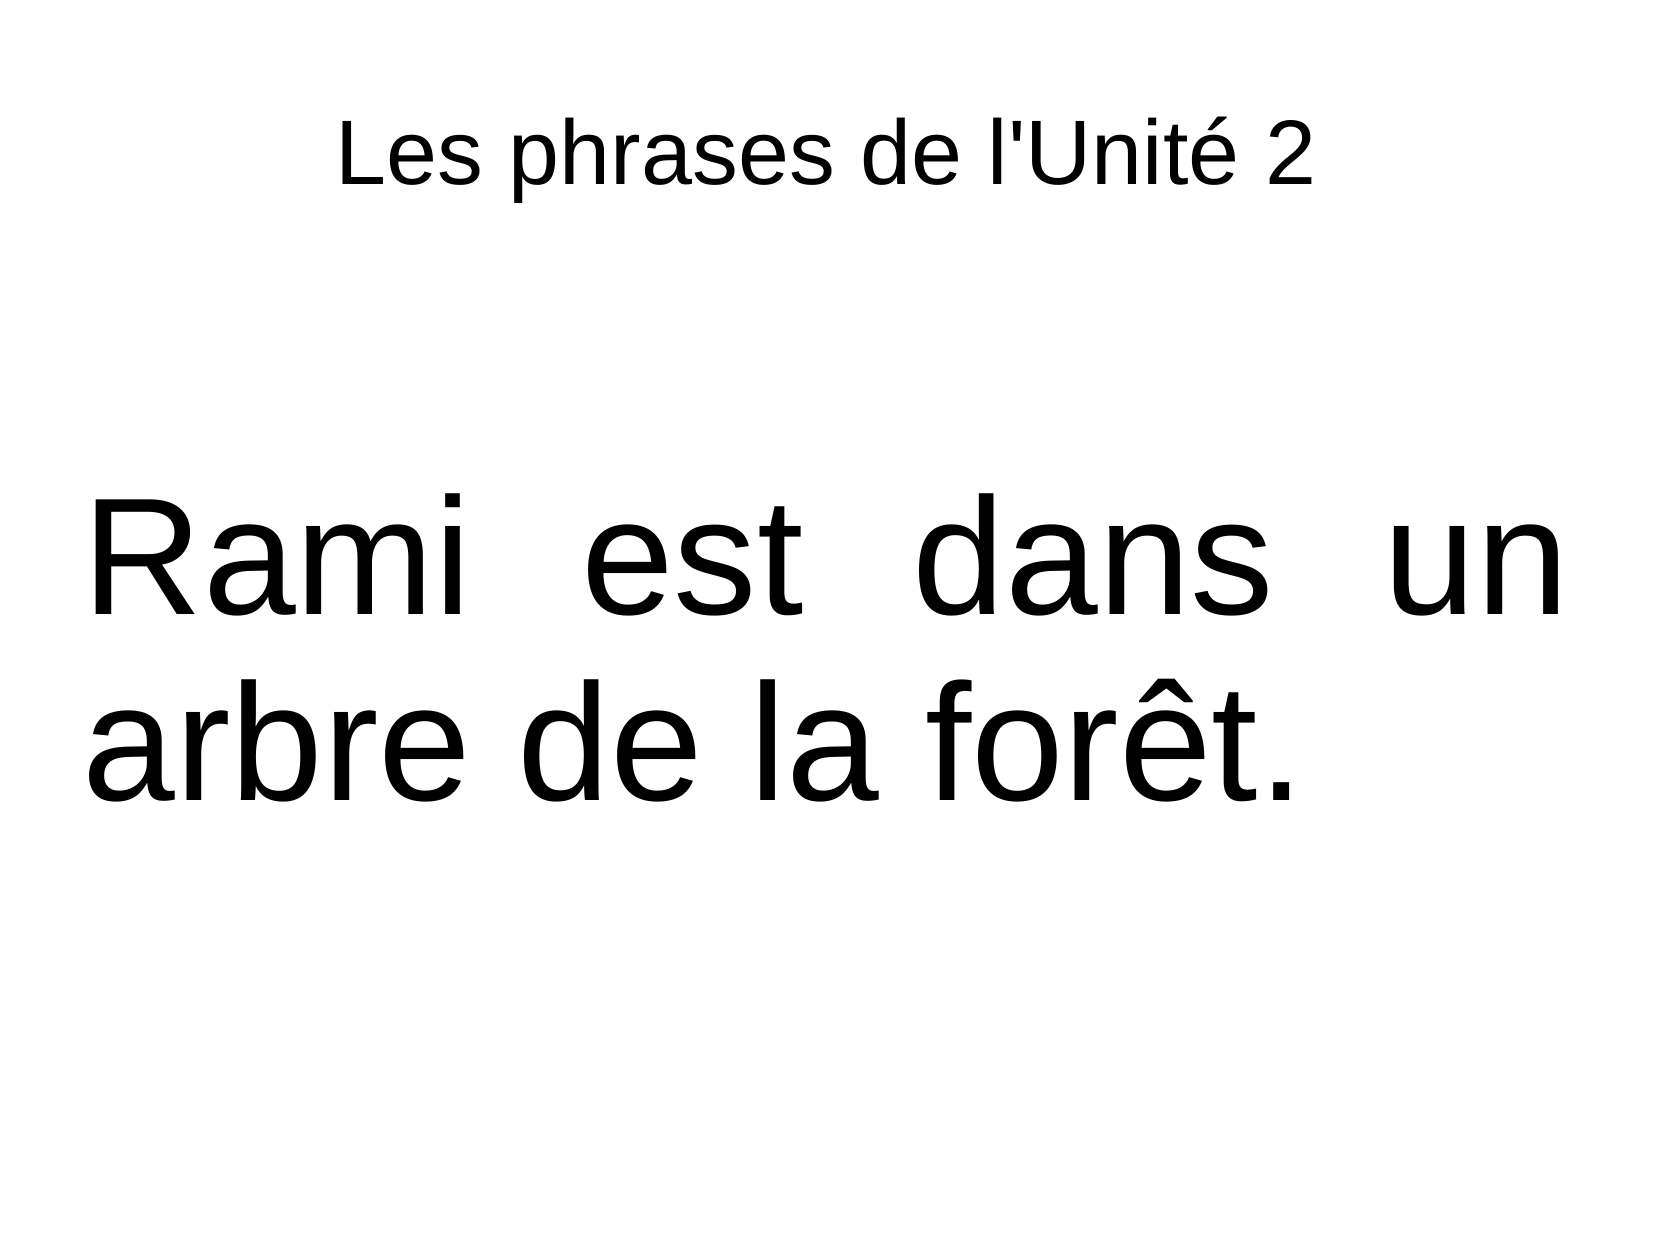

# Les phrases de l'Unité 2
Rami est dans un arbre de la forêt.